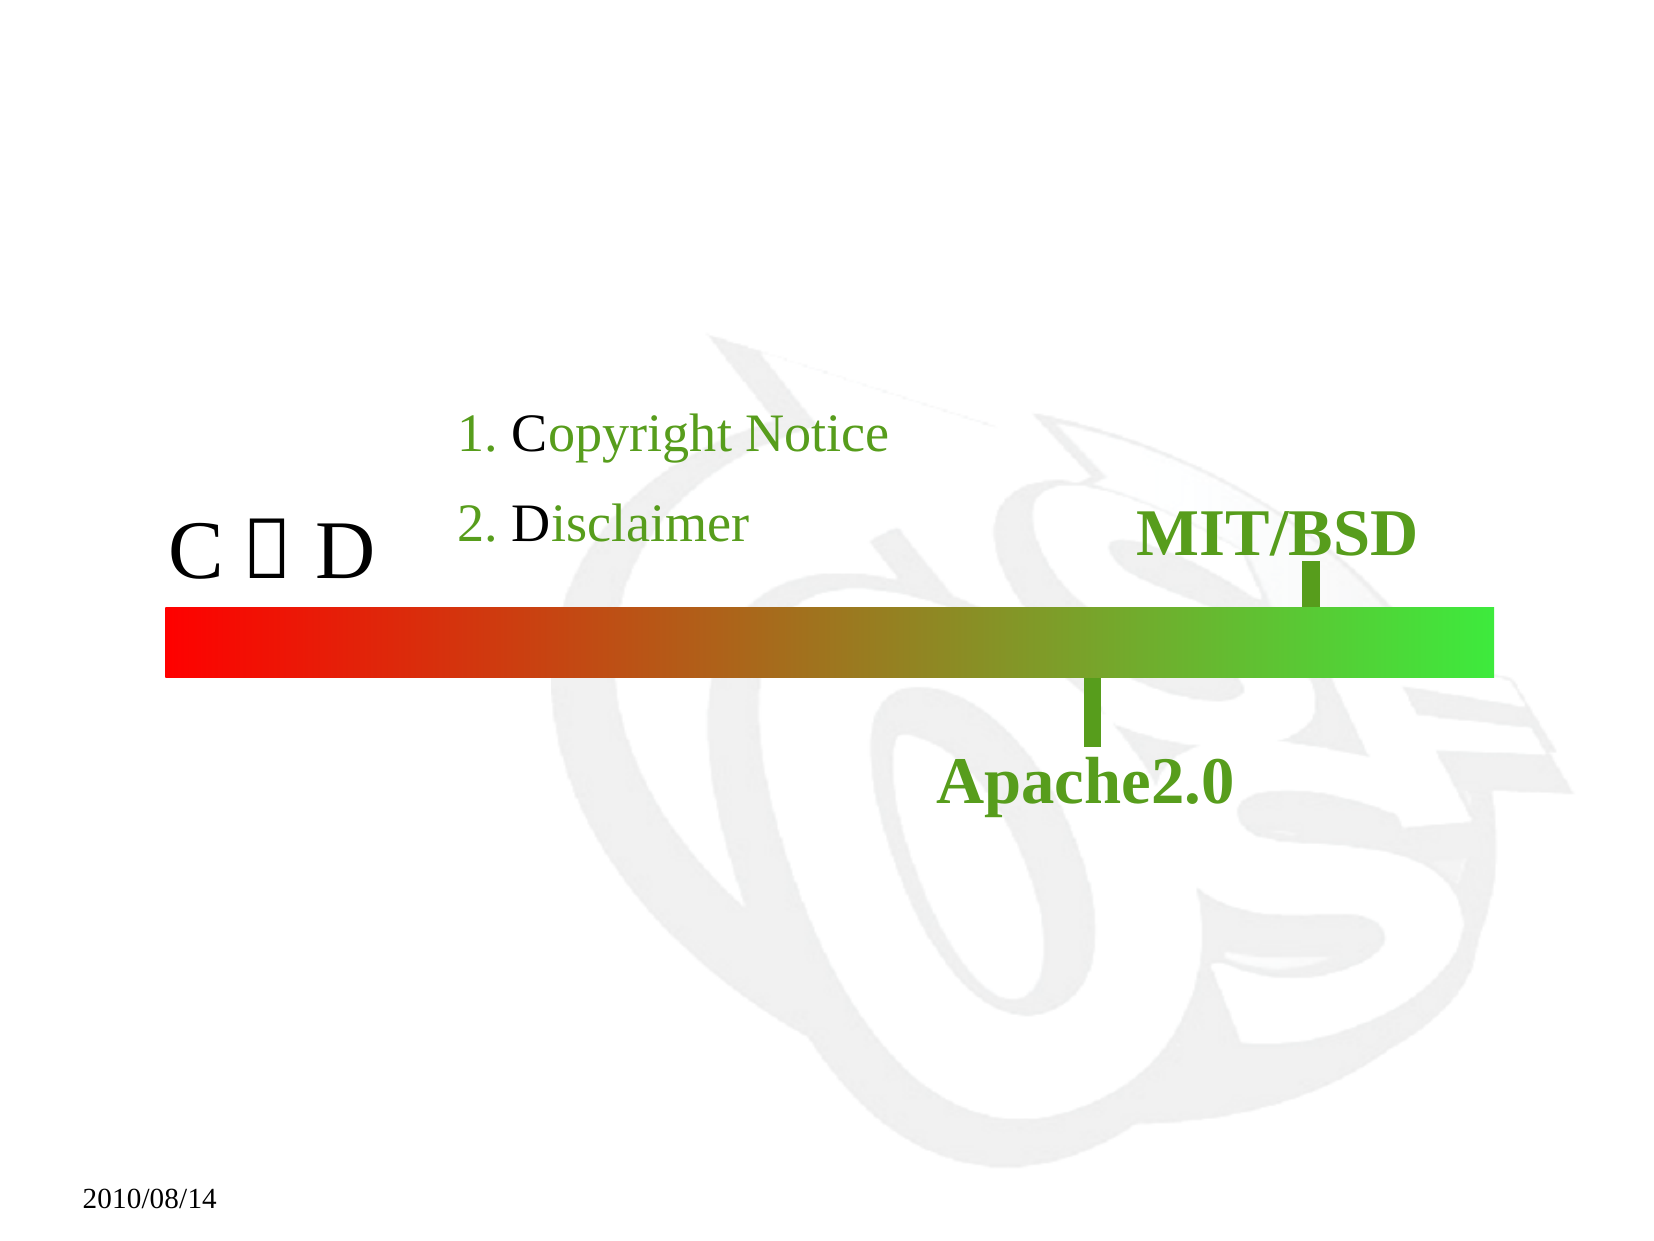

1. Copyright Notice
2. Disclaimer
C＋D
MIT/BSD
Apache2.0
2010/08/14